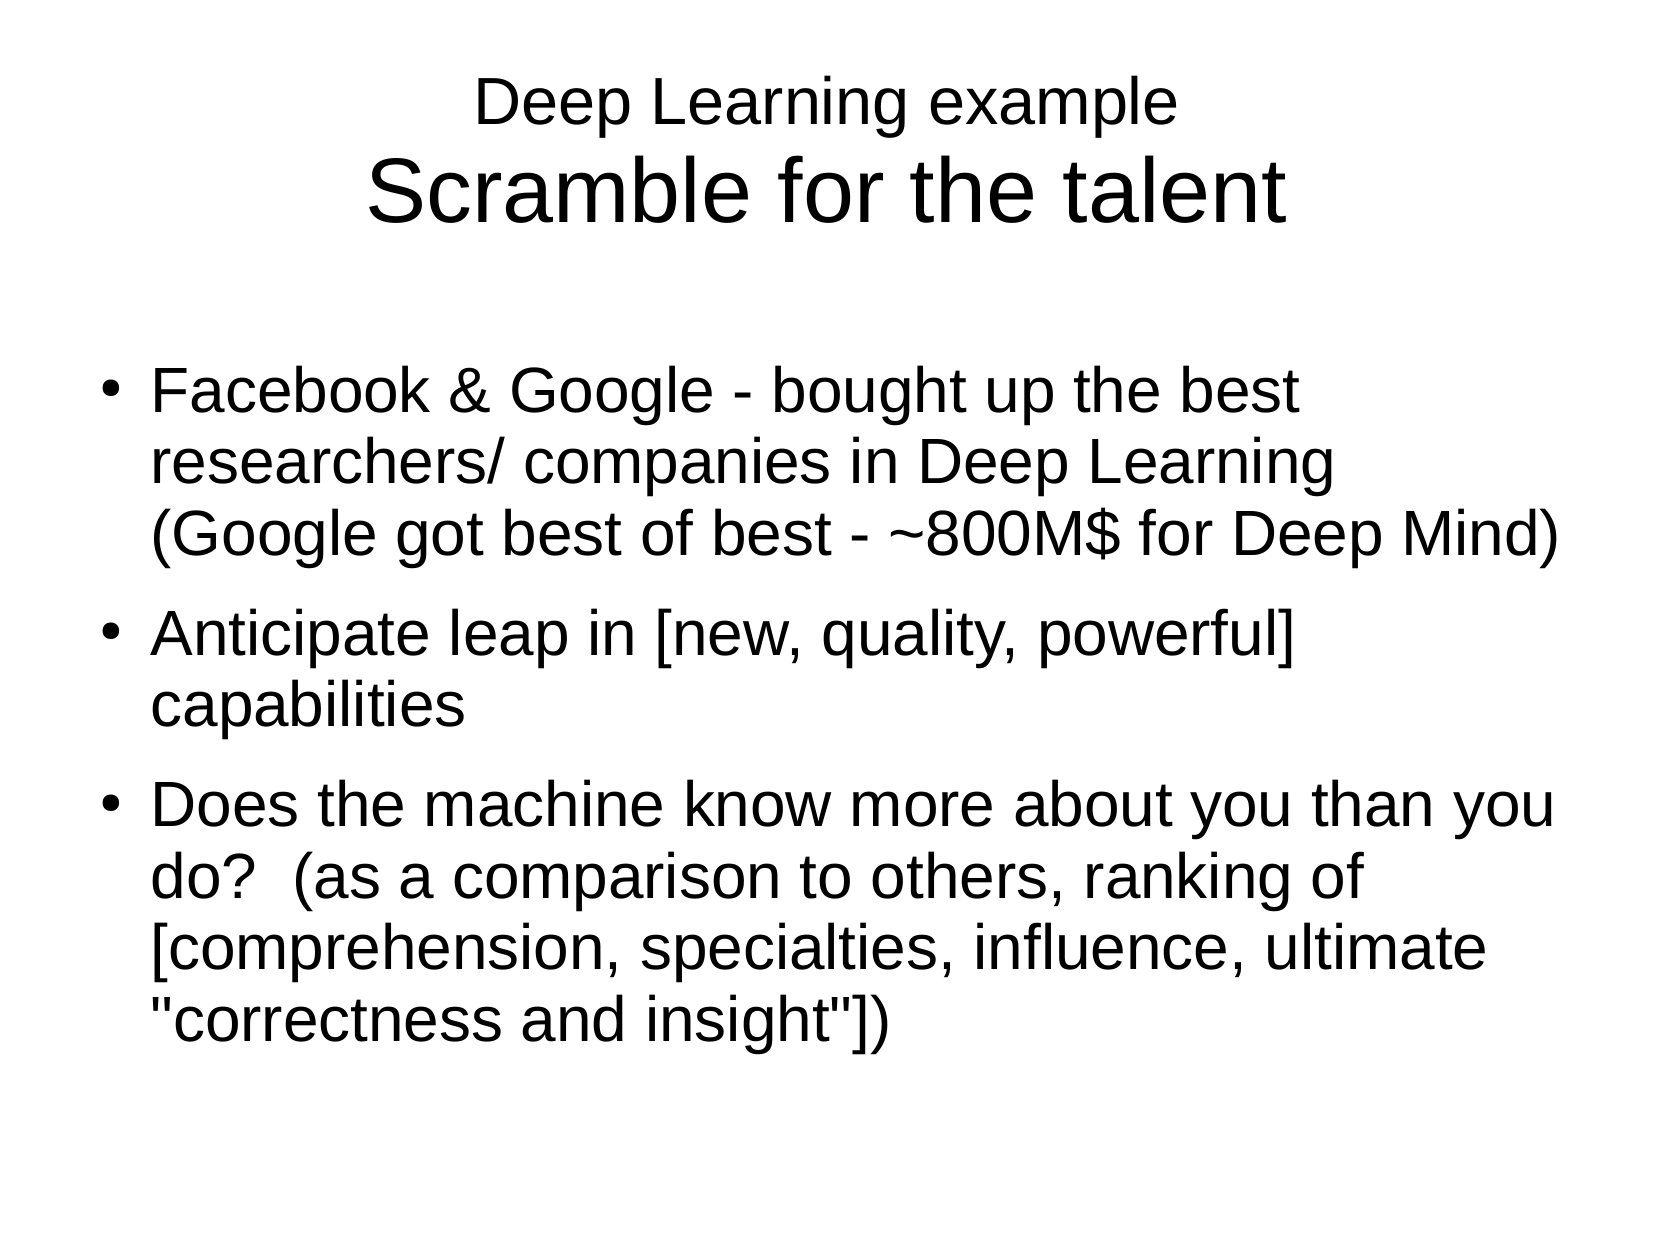

# Deep Learning example Scramble for the talent
Facebook & Google - bought up the best researchers/ companies in Deep Learning (Google got best of best - ~800M$ for Deep Mind)
Anticipate leap in [new, quality, powerful] capabilities
Does the machine know more about you than you do? (as a comparison to others, ranking of [comprehension, specialties, influence, ultimate "correctness and insight"])